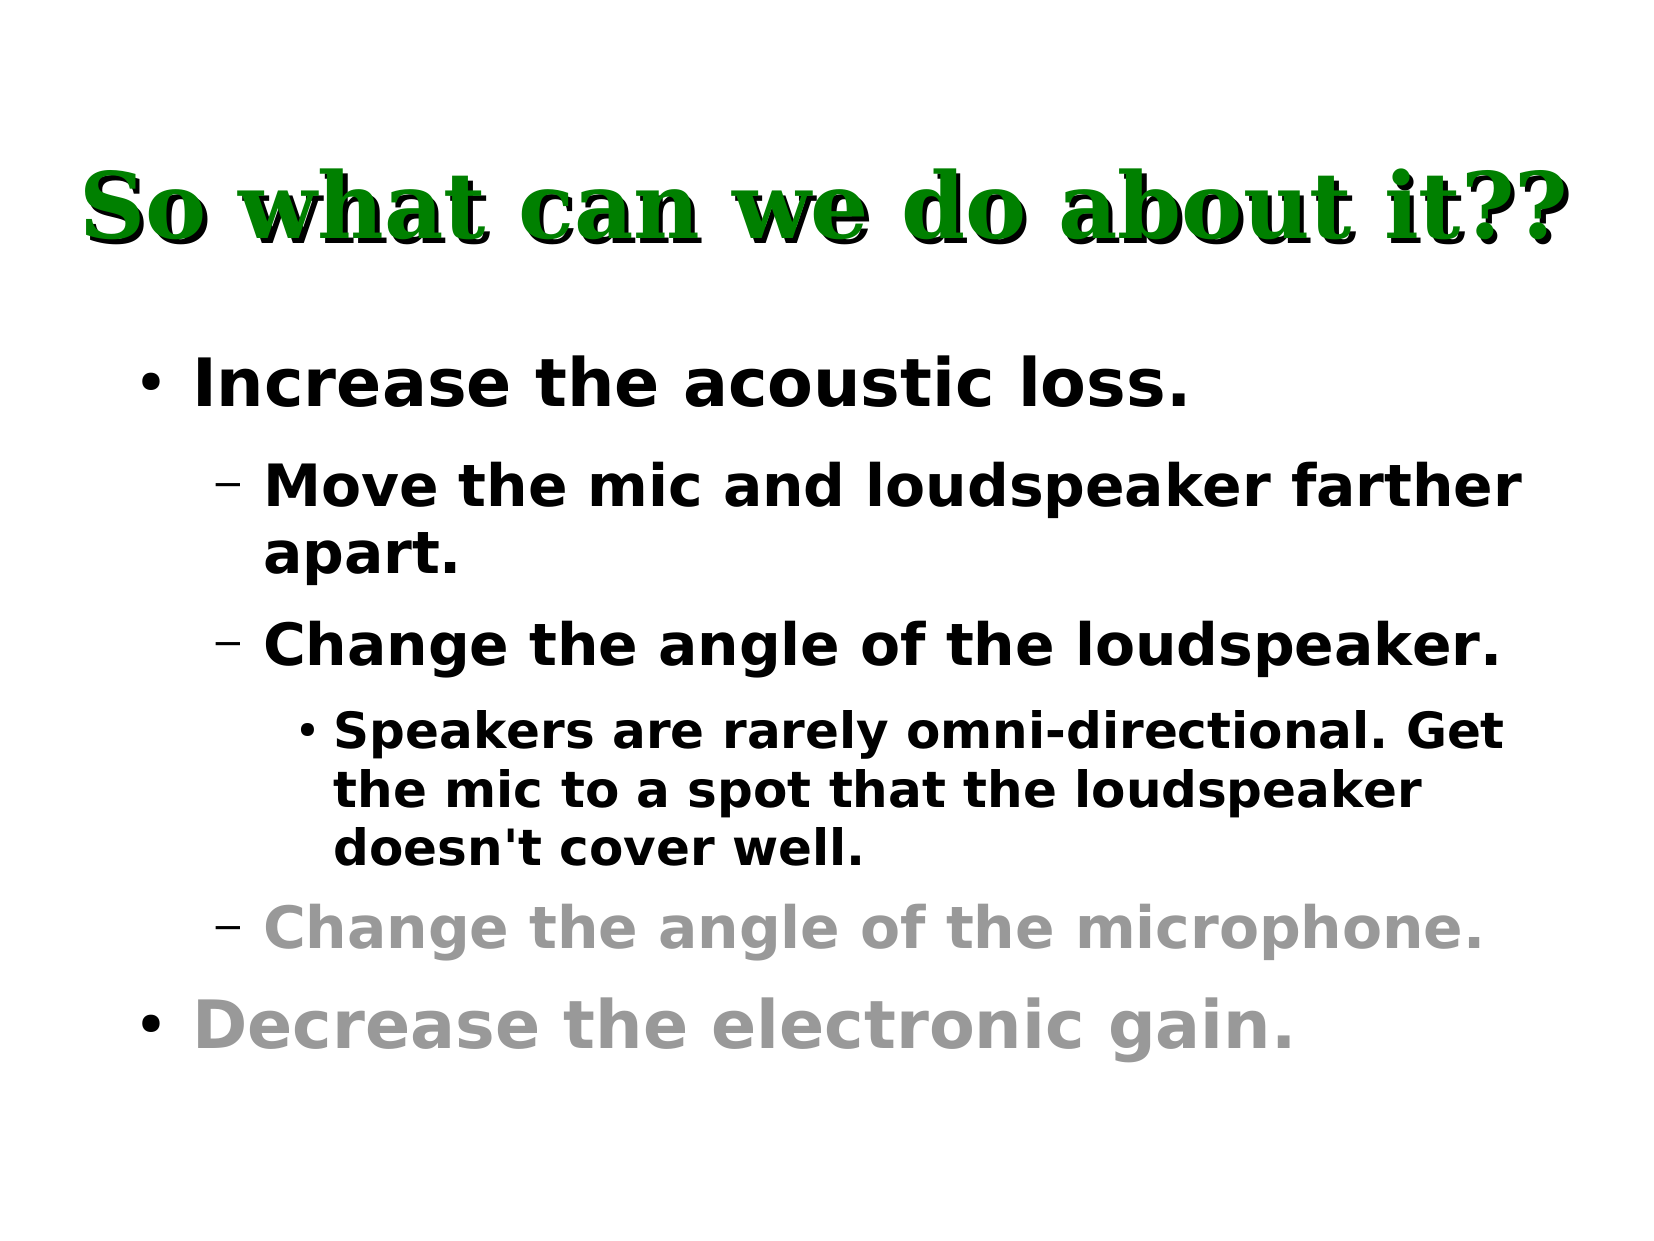

So what can we do about it??
# Increase the acoustic loss.
Move the mic and loudspeaker farther apart.
Change the angle of the loudspeaker.
Speakers are rarely omni-directional. Get the mic to a spot that the loudspeaker doesn't cover well.
Change the angle of the microphone.
Decrease the electronic gain.